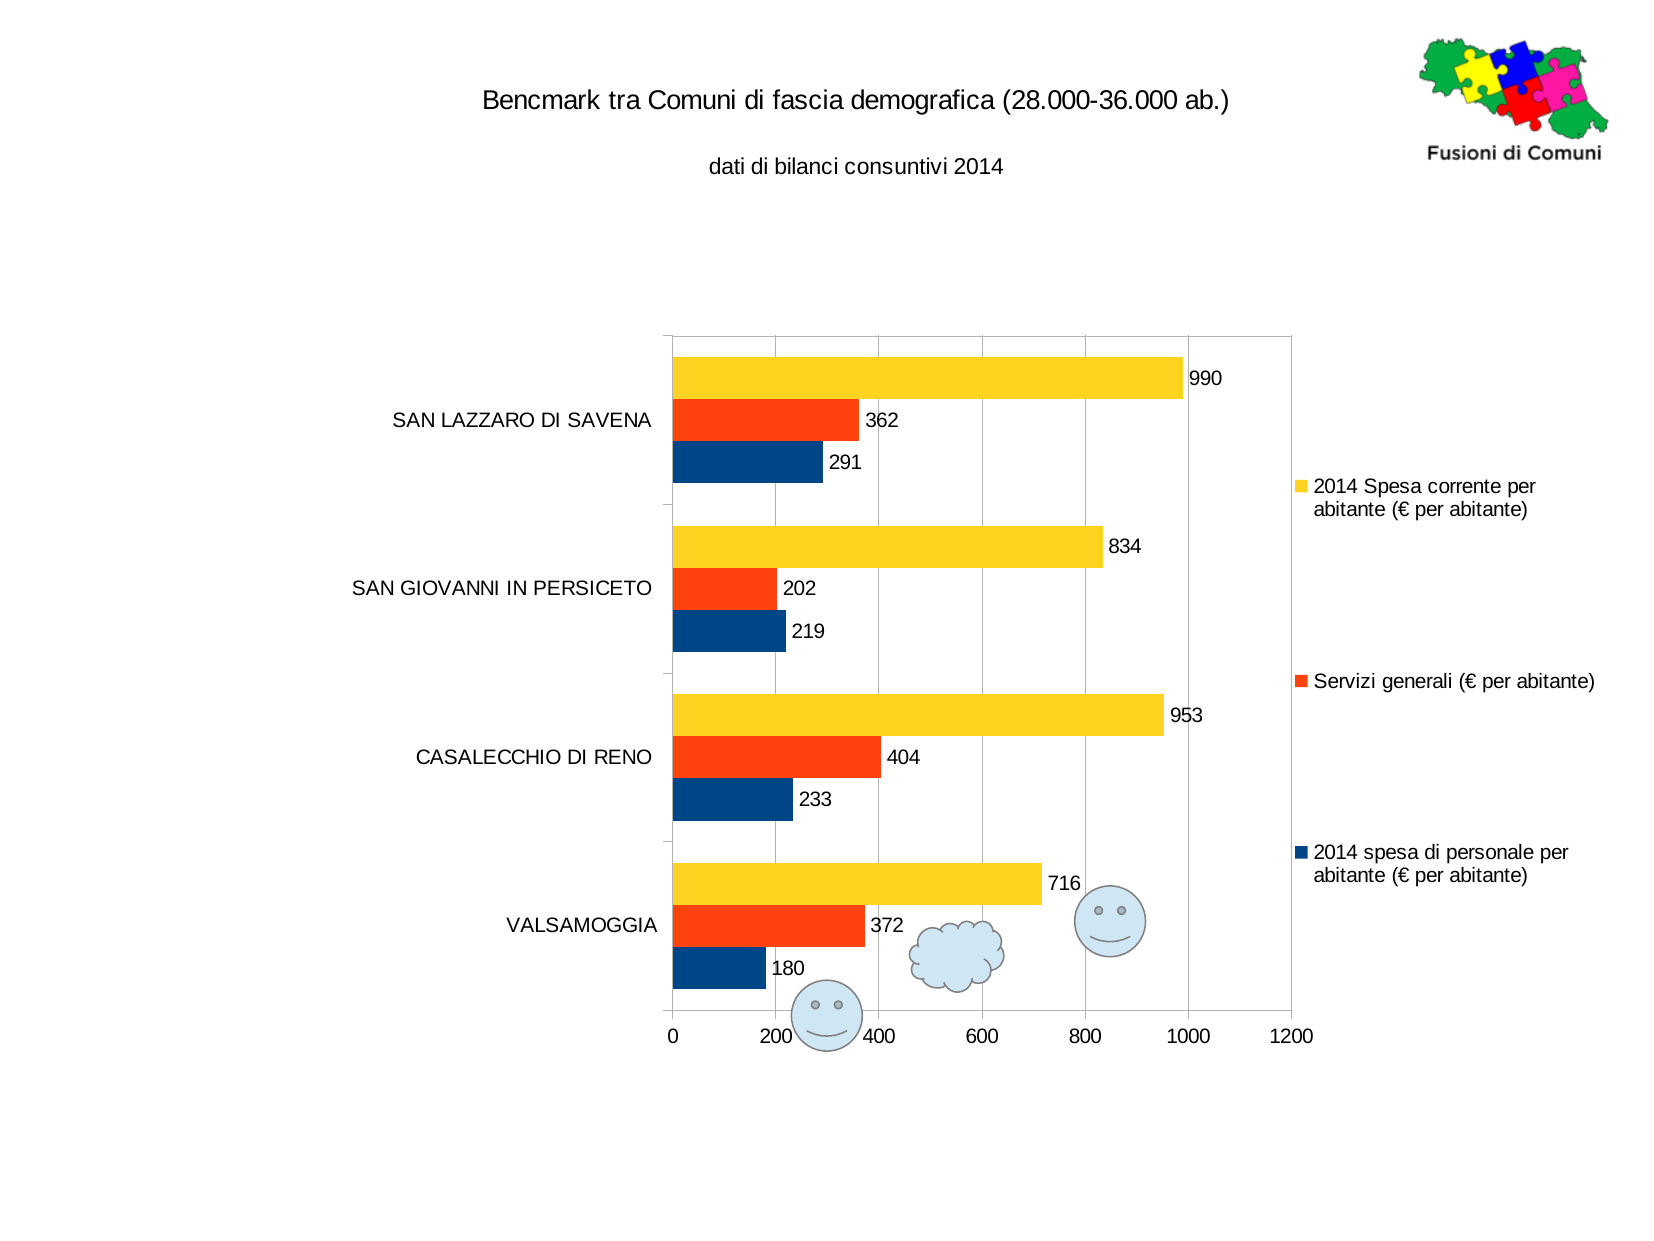

### Chart: Bencmark tra Comuni di fascia demografica (28.000-36.000 ab.)
dati di bilanci consuntivi 2014
| Category | 2014 spesa di personale per abitante (€ per abitante) | Servizi generali (€ per abitante) | 2014 Spesa corrente per abitante (€ per abitante) |
|---|---|---|---|
| VALSAMOGGIA | 180.0 | 372.0 | 716.0 |
| CASALECCHIO DI RENO | 232.736786935893 | 403.712457243738 | 953.4030122476 |
| SAN GIOVANNI IN PERSICETO | 219.059119991421 | 202.292776209029 | 833.807949386996 |
| SAN LAZZARO DI SAVENA | 291.388692579505 | 362.175552706464 | 989.954876637794 |